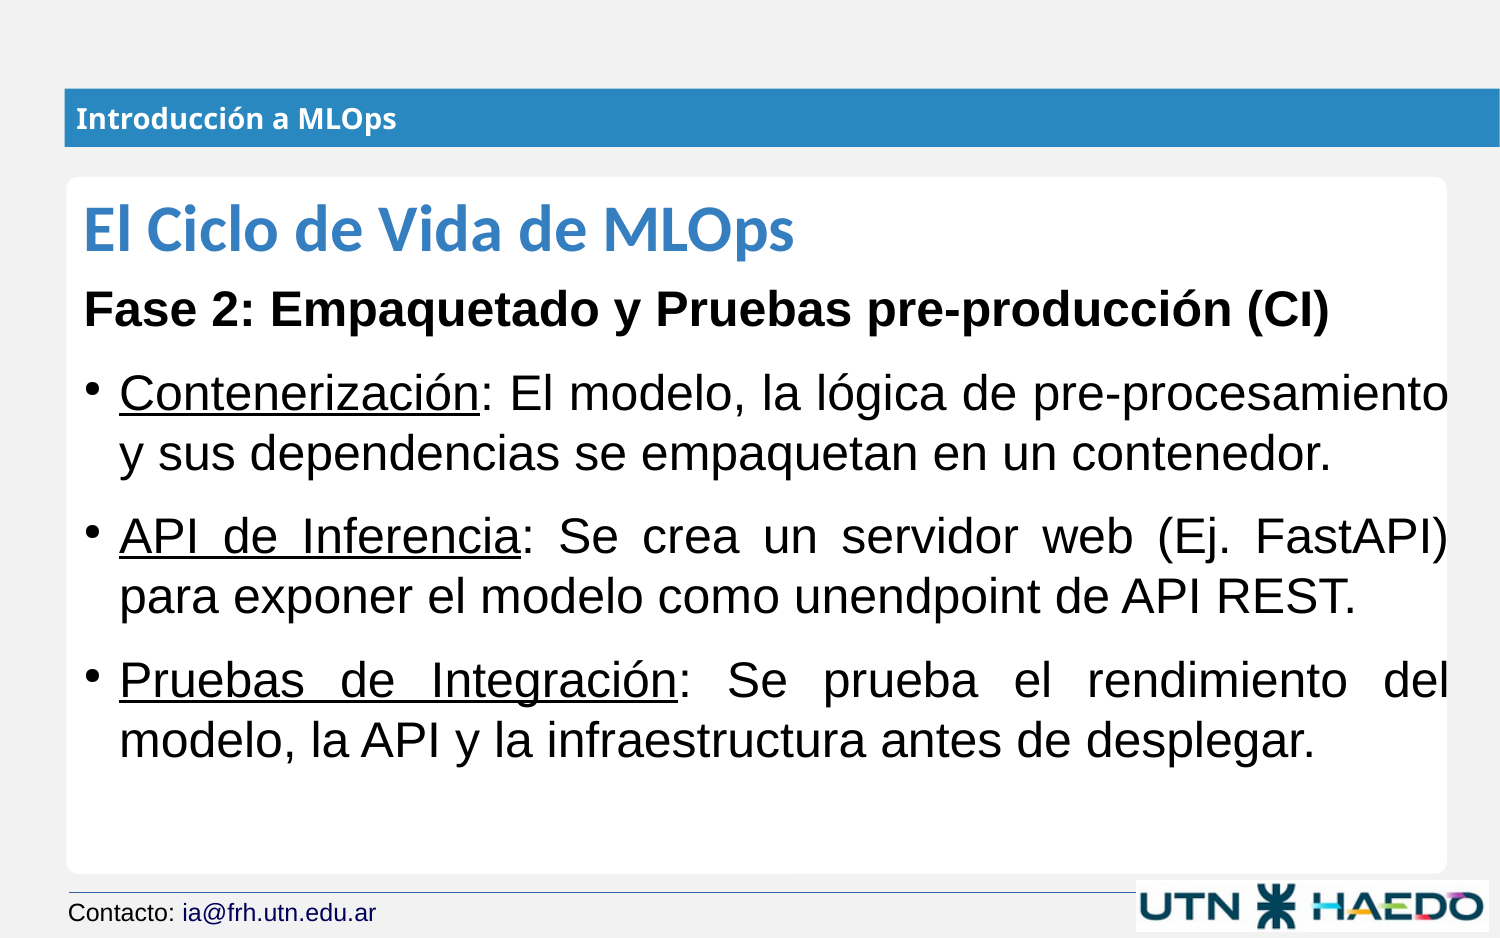

Introducción a MLOps
El Ciclo de Vida de MLOps
Fase 2: Empaquetado y Pruebas pre-producción (CI)
Contenerización: El modelo, la lógica de pre-procesamiento y sus dependencias se empaquetan en un contenedor.
API de Inferencia: Se crea un servidor web (Ej. FastAPI) para exponer el modelo como unendpoint de API REST.
Pruebas de Integración: Se prueba el rendimiento del modelo, la API y la infraestructura antes de desplegar.